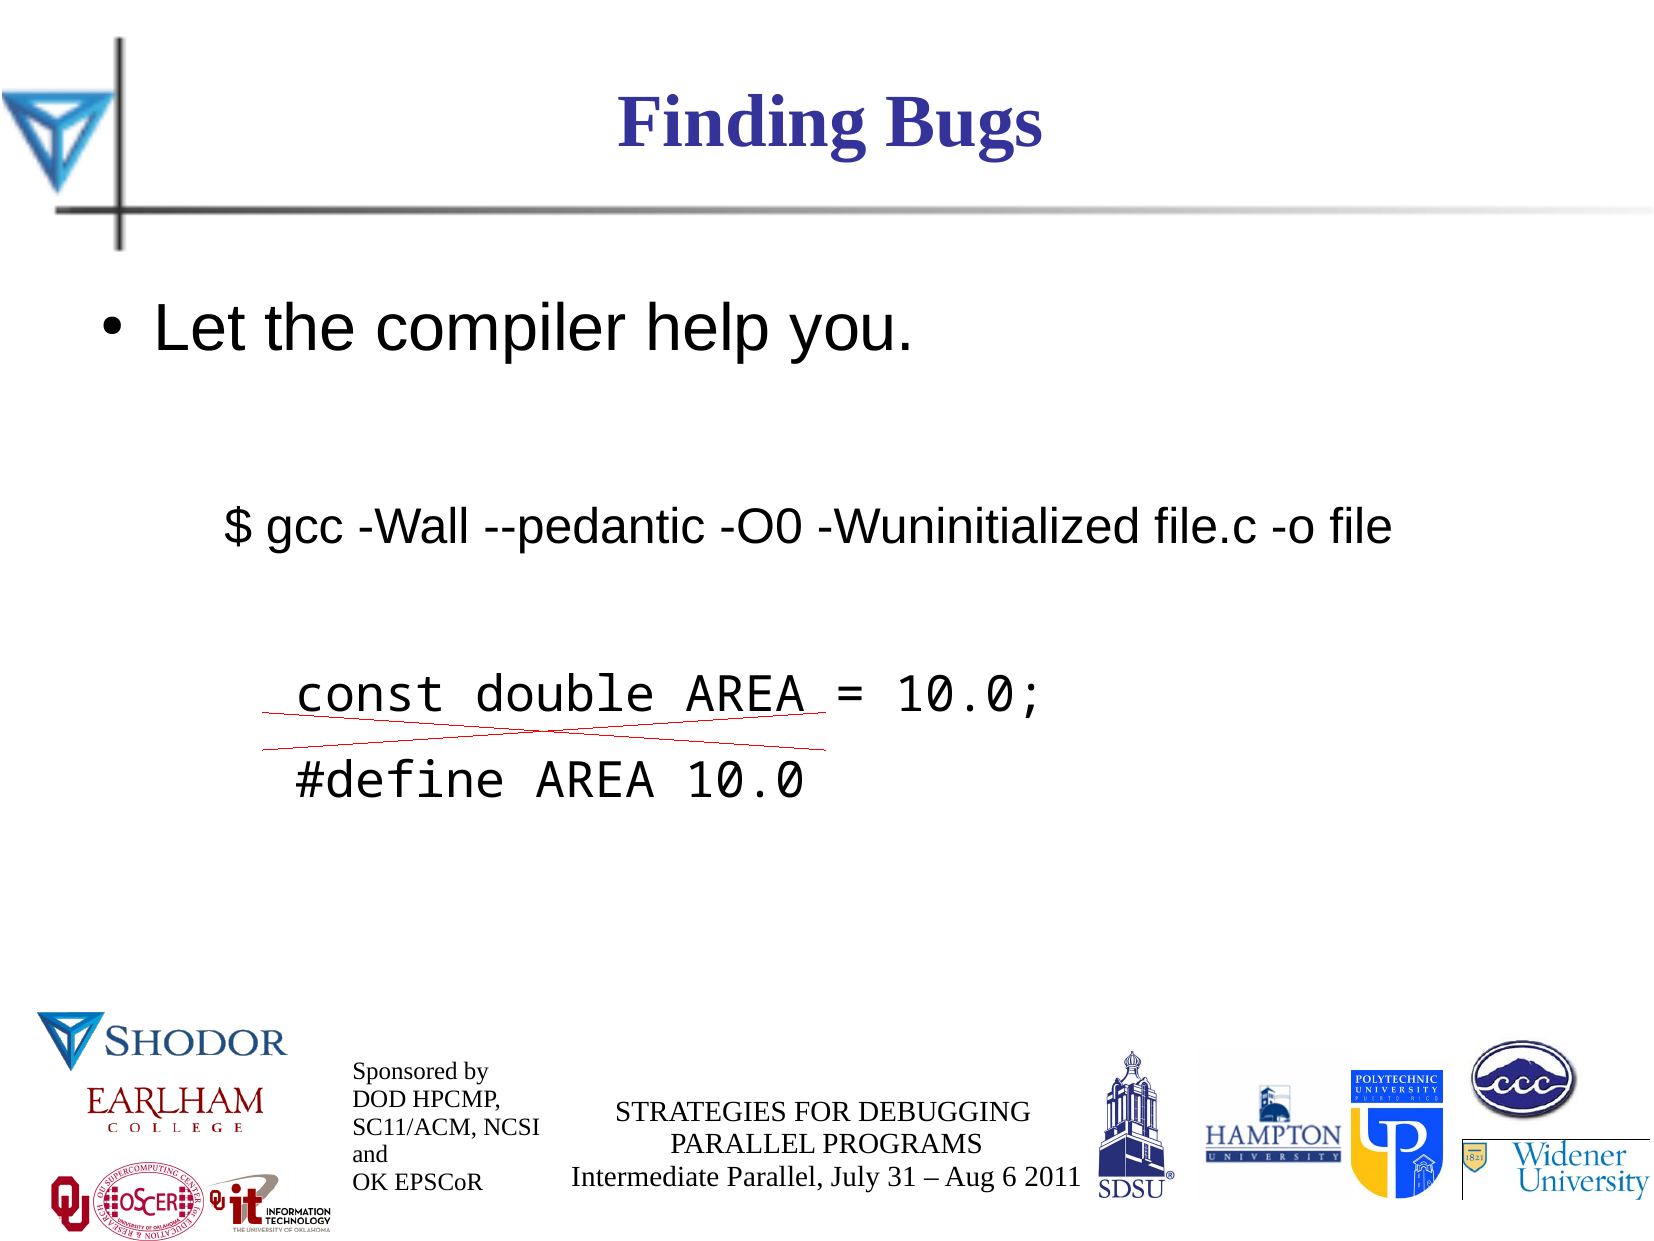

# Finding Bugs
Let the compiler help you.
$ gcc -Wall --pedantic -O0 -Wuninitialized file.c -o file
const double AREA = 10.0;
#define AREA 10.0
Sponsored by DOD HPCMP, SC11/ACM, NCSI and
OK EPSCoR
STRATEGIES FOR DEBUGGING
PARALLEL PROGRAMS
Intermediate Parallel, July 31 – Aug 6 2011